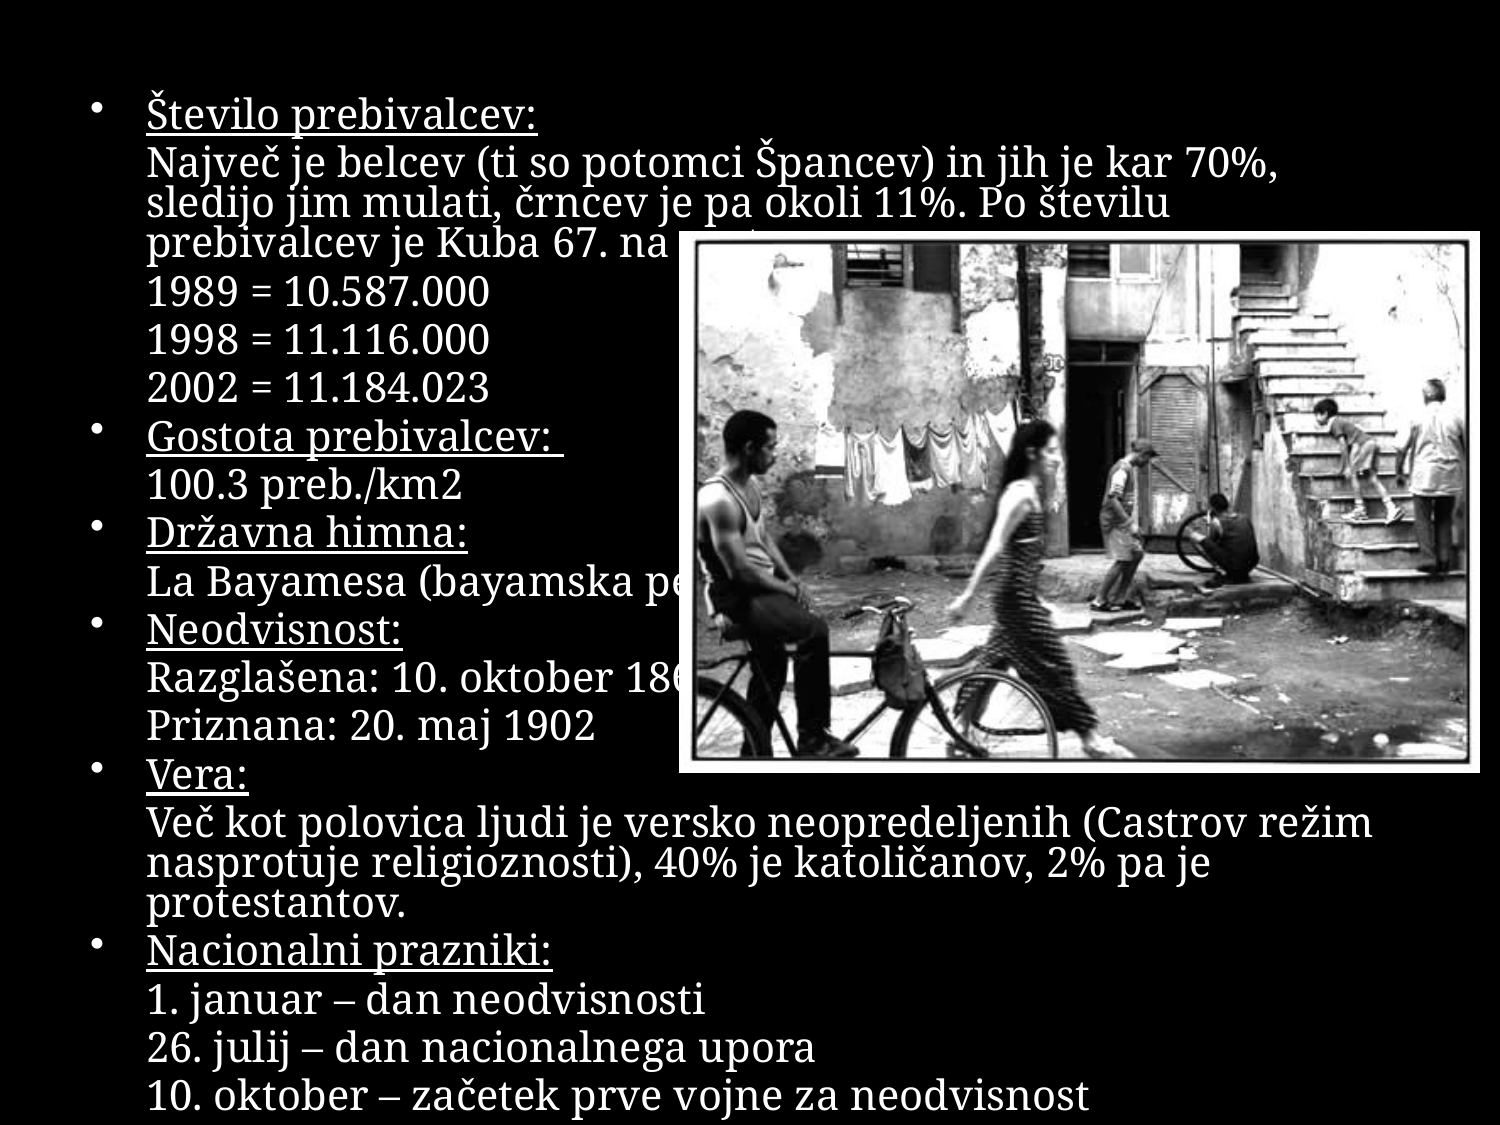

# ¸
Število prebivalcev:
	Največ je belcev (ti so potomci Špancev) in jih je kar 70%, sledijo jim mulati, črncev je pa okoli 11%. Po številu prebivalcev je Kuba 67. na svetu.
	1989 = 10.587.000
	1998 = 11.116.000
	2002 = 11.184.023
Gostota prebivalcev:
	100.3 preb./km2
Državna himna:
	La Bayamesa (bayamska pesem)
Neodvisnost:
	Razglašena: 10. oktober 1868
	Priznana: 20. maj 1902
Vera:
	Več kot polovica ljudi je versko neopredeljenih (Castrov režim nasprotuje religioznosti), 40% je katoličanov, 2% pa je protestantov.
Nacionalni prazniki:
	1. januar – dan neodvisnosti
	26. julij – dan nacionalnega upora
	10. oktober – začetek prve vojne za neodvisnost